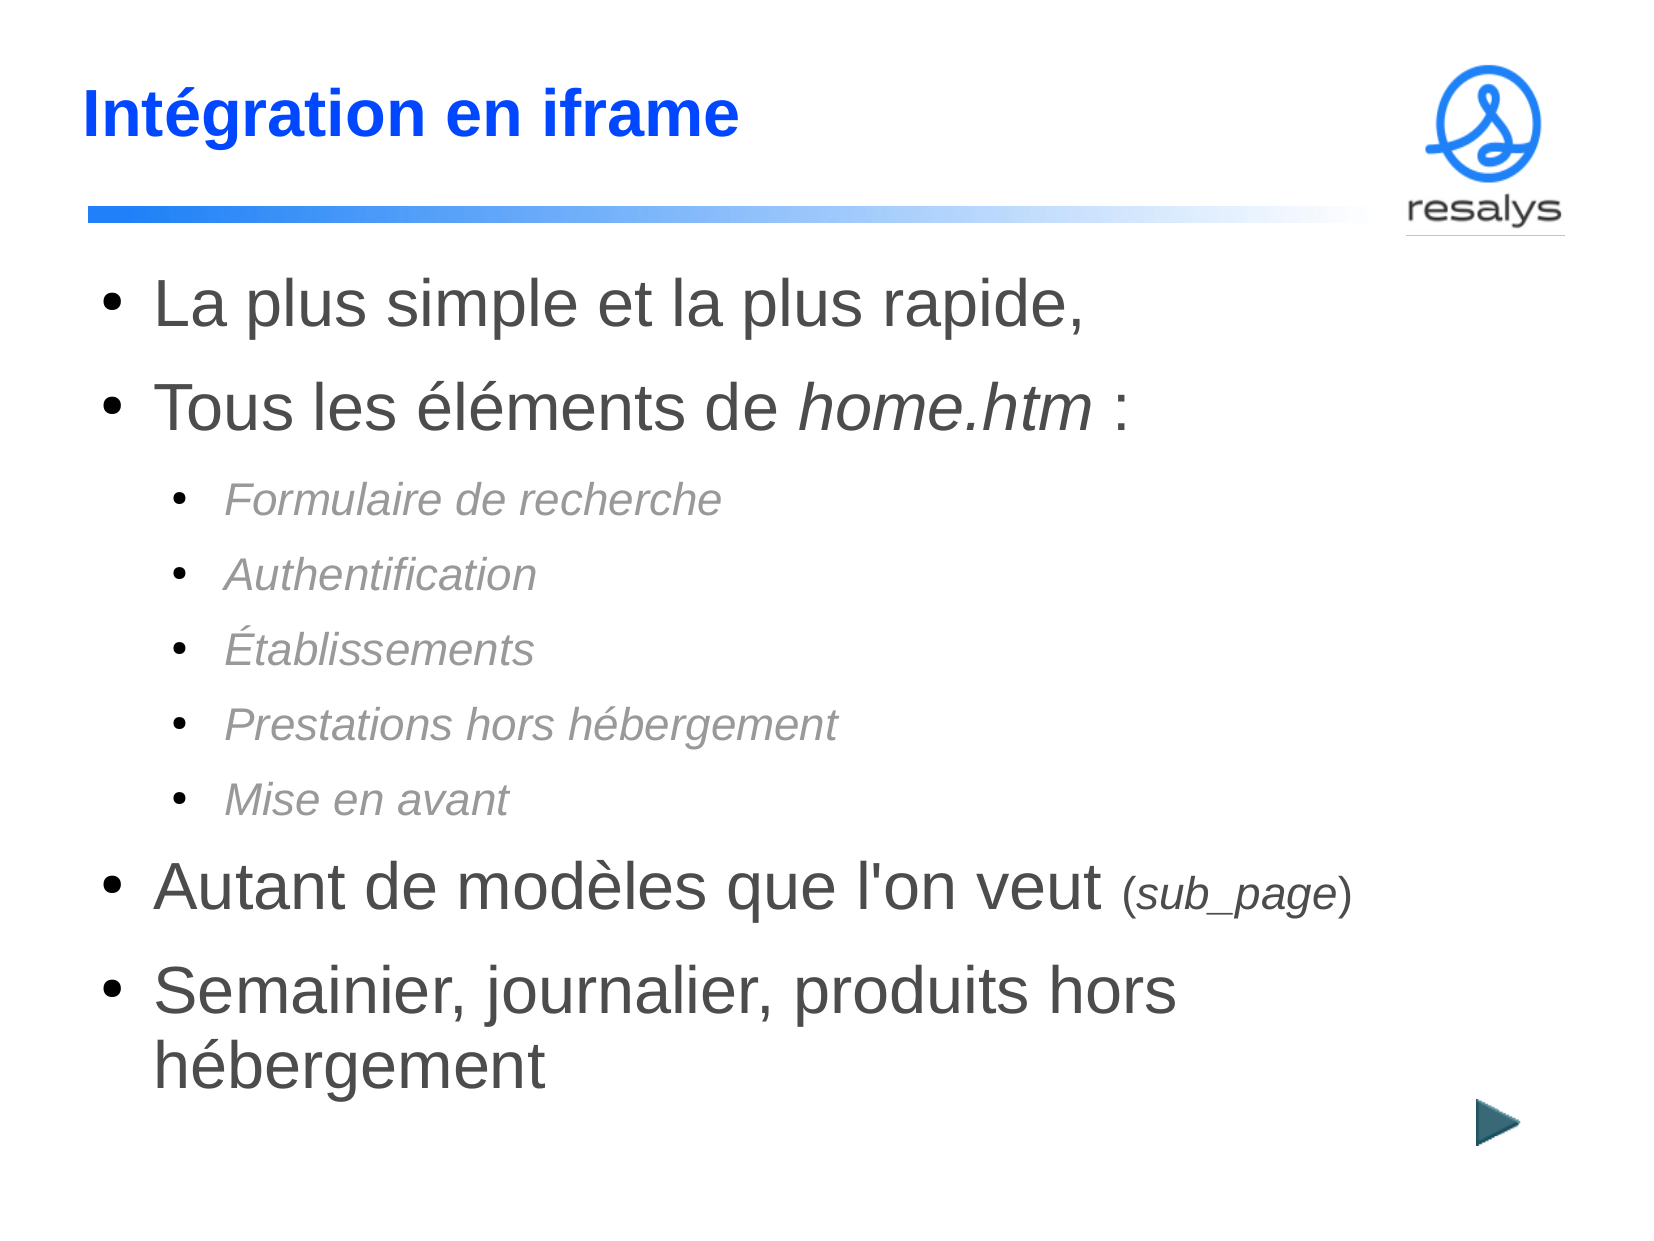

# Intégration en iframe
La plus simple et la plus rapide,
Tous les éléments de home.htm :
Formulaire de recherche
Authentification
Établissements
Prestations hors hébergement
Mise en avant
Autant de modèles que l'on veut (sub_page)
Semainier, journalier, produits hors hébergement